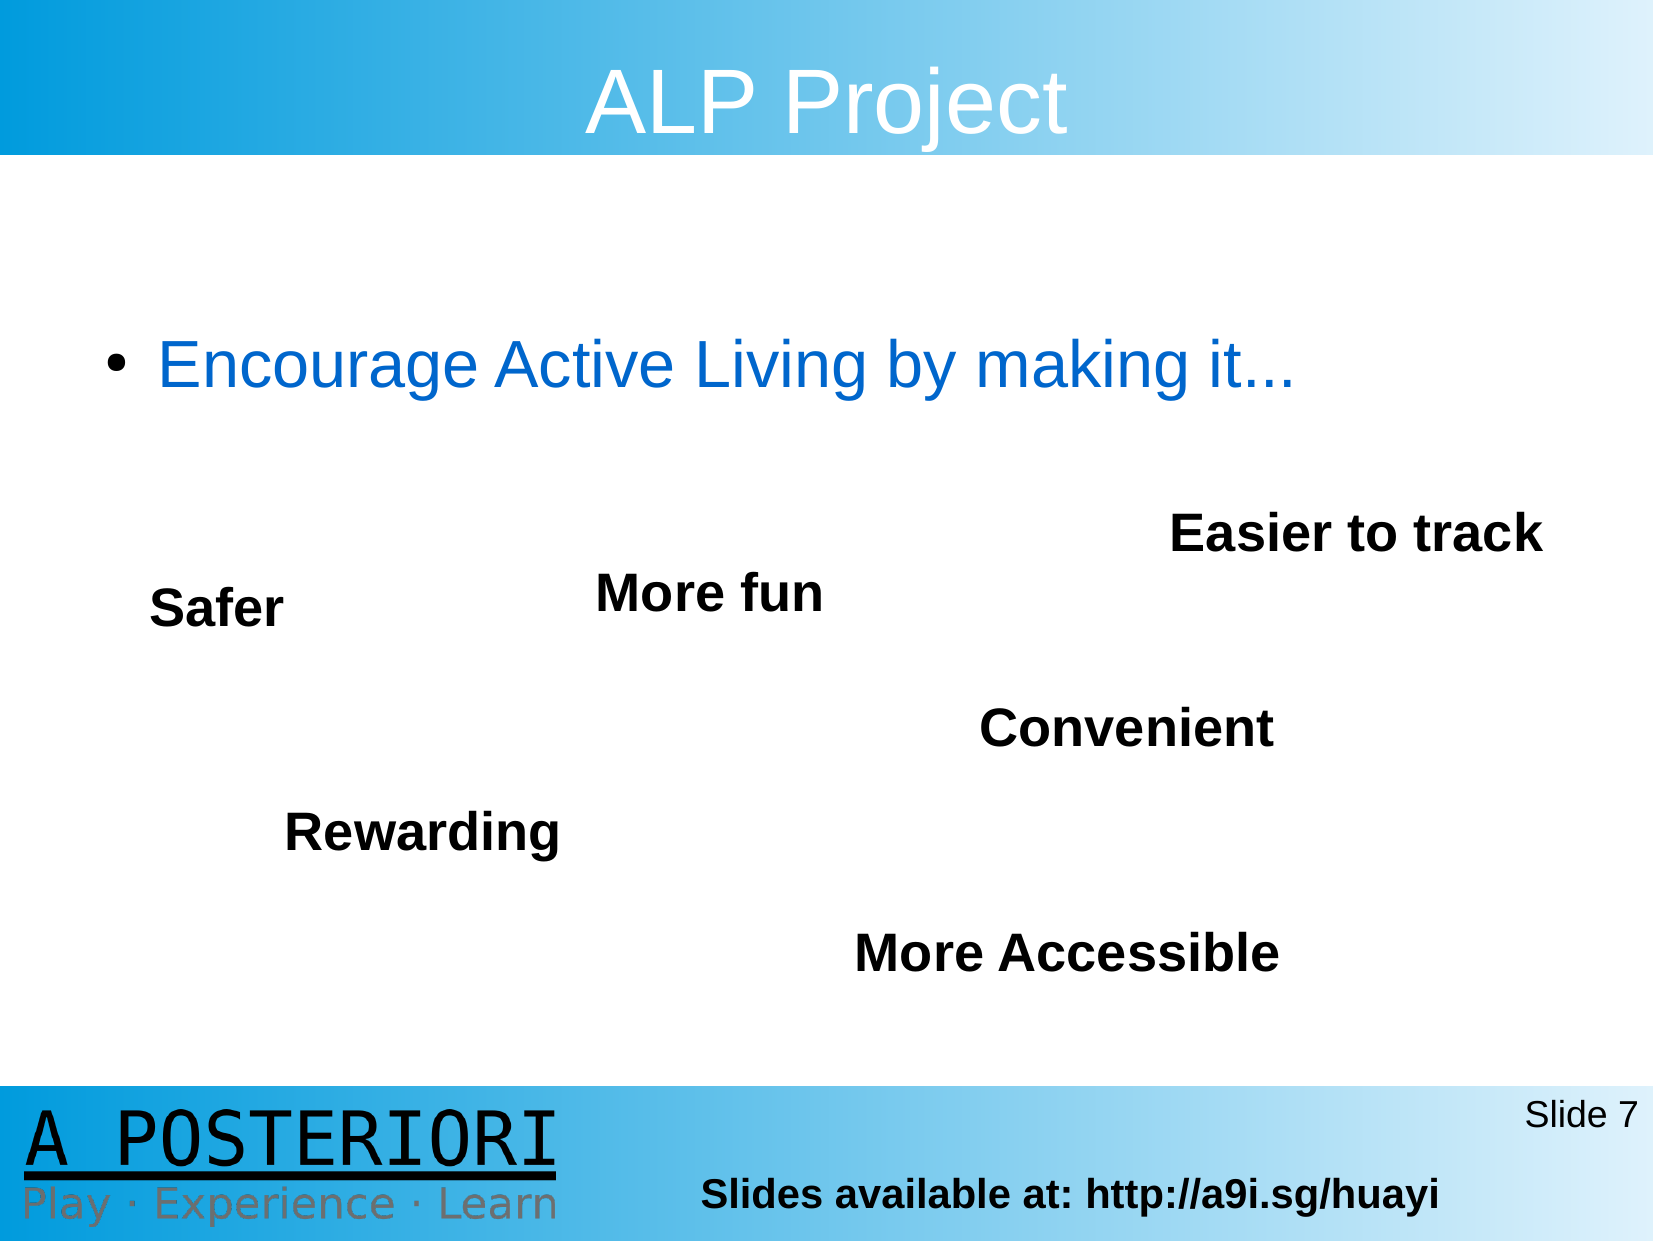

# ALP Project
Encourage Active Living by making it...
Easier to track
More fun
Safer
Convenient
Rewarding
More Accessible